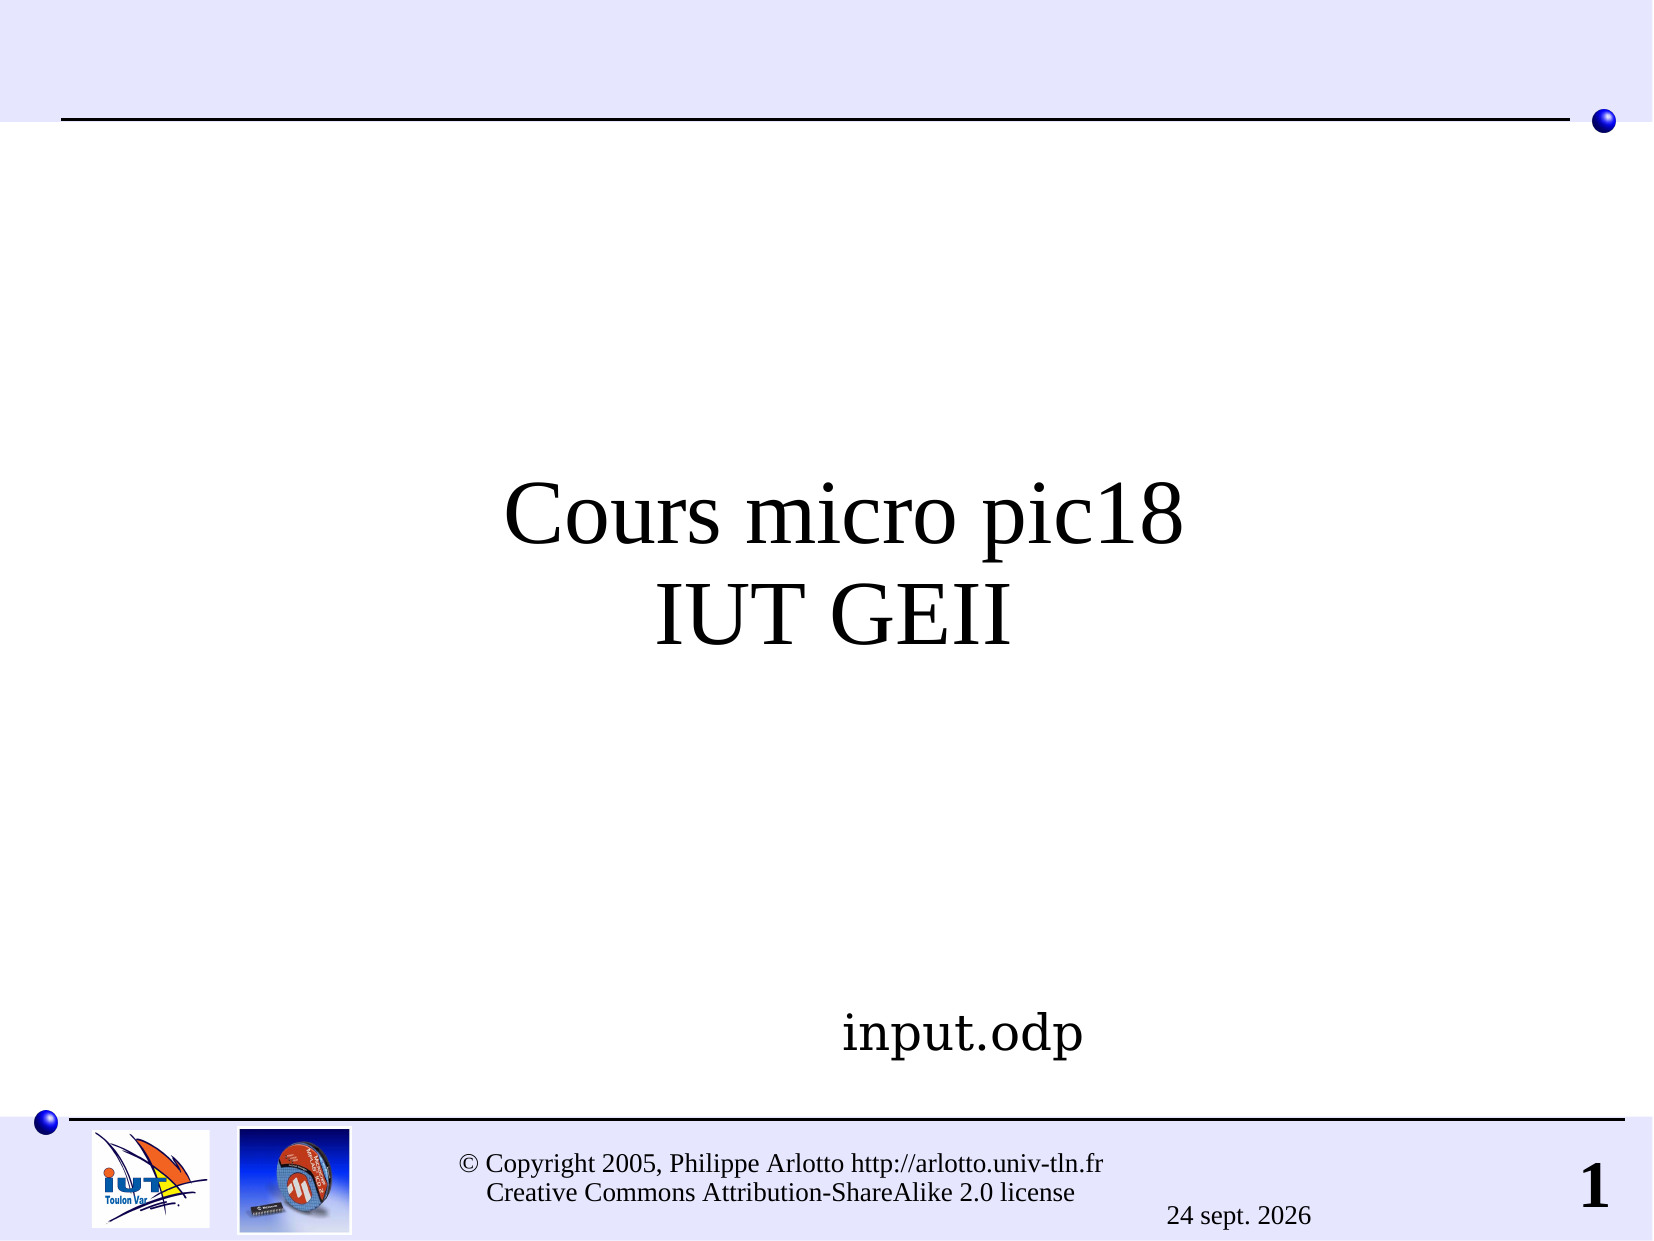

#
Cours micro pic18
IUT GEII
input.odp